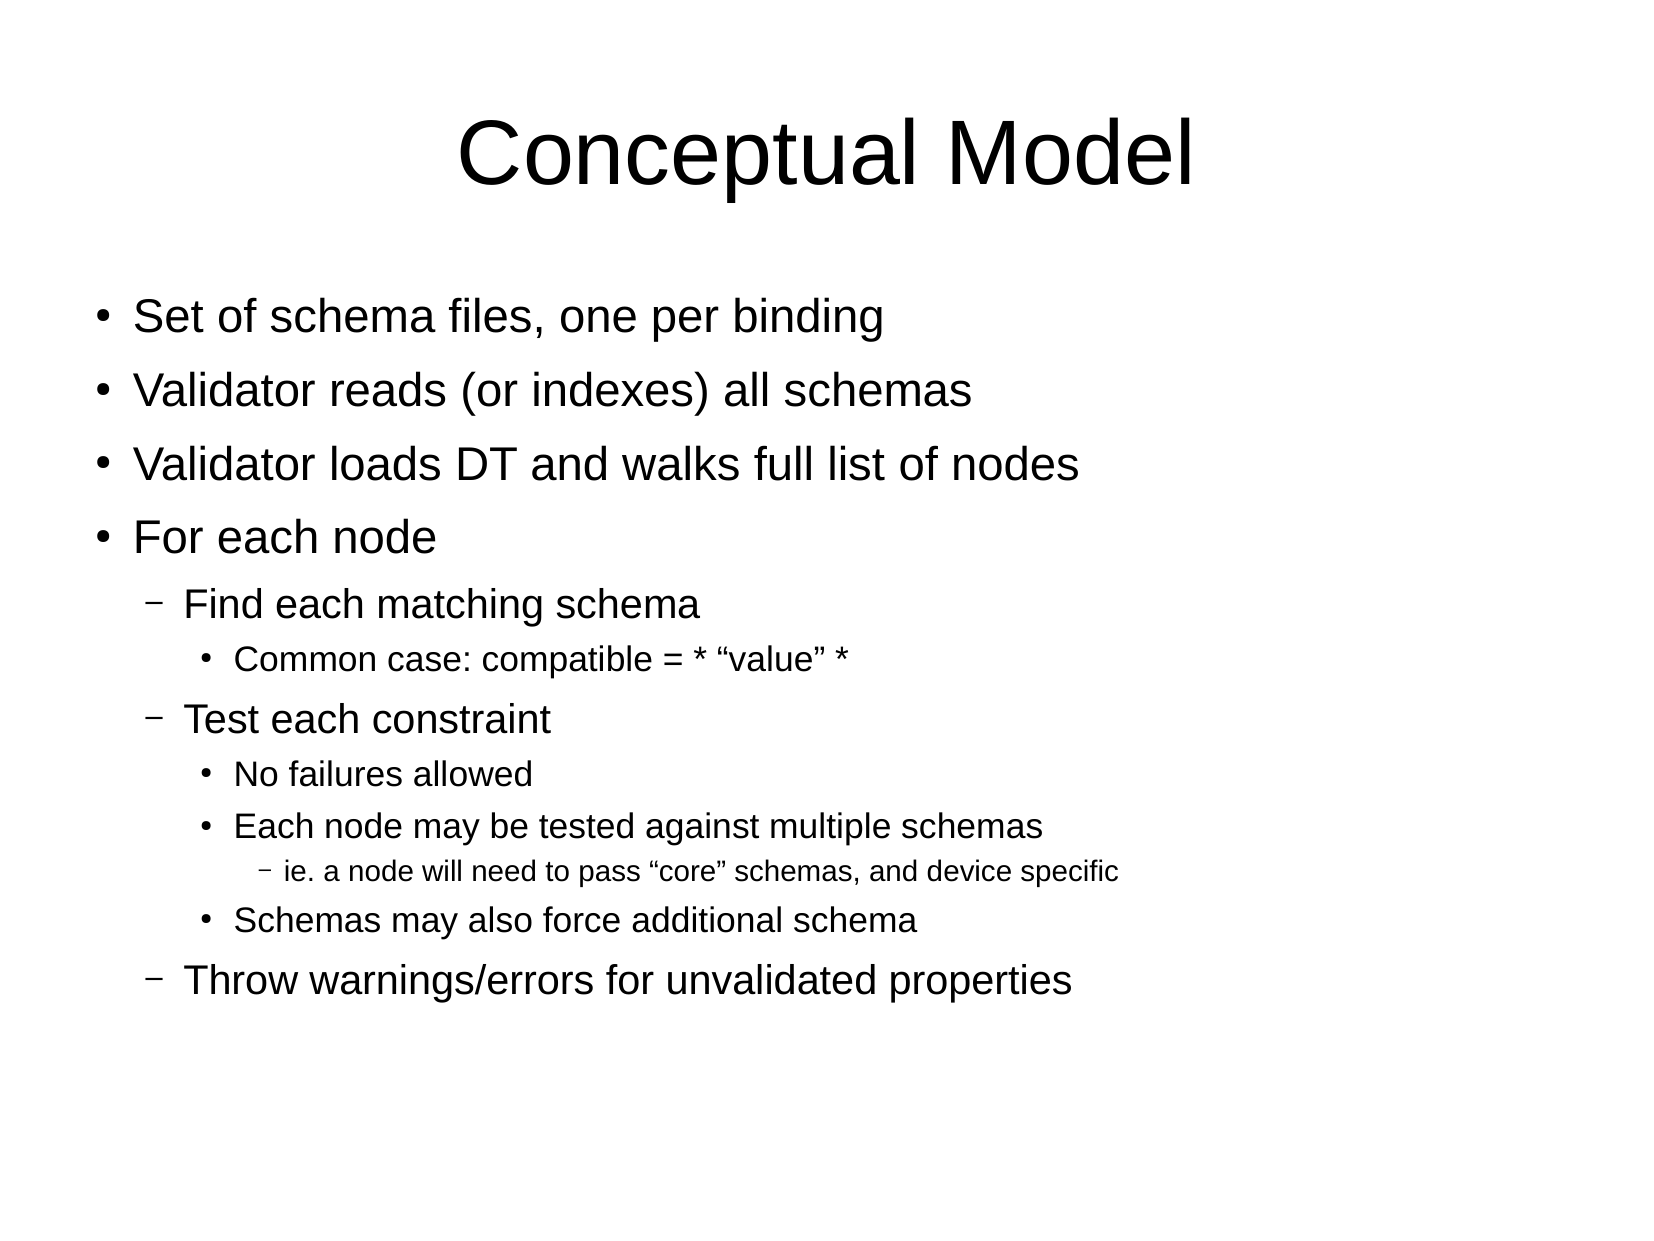

# Conceptual Model
Set of schema files, one per binding
Validator reads (or indexes) all schemas
Validator loads DT and walks full list of nodes
For each node
Find each matching schema
Common case: compatible = * “value” *
Test each constraint
No failures allowed
Each node may be tested against multiple schemas
ie. a node will need to pass “core” schemas, and device specific
Schemas may also force additional schema
Throw warnings/errors for unvalidated properties